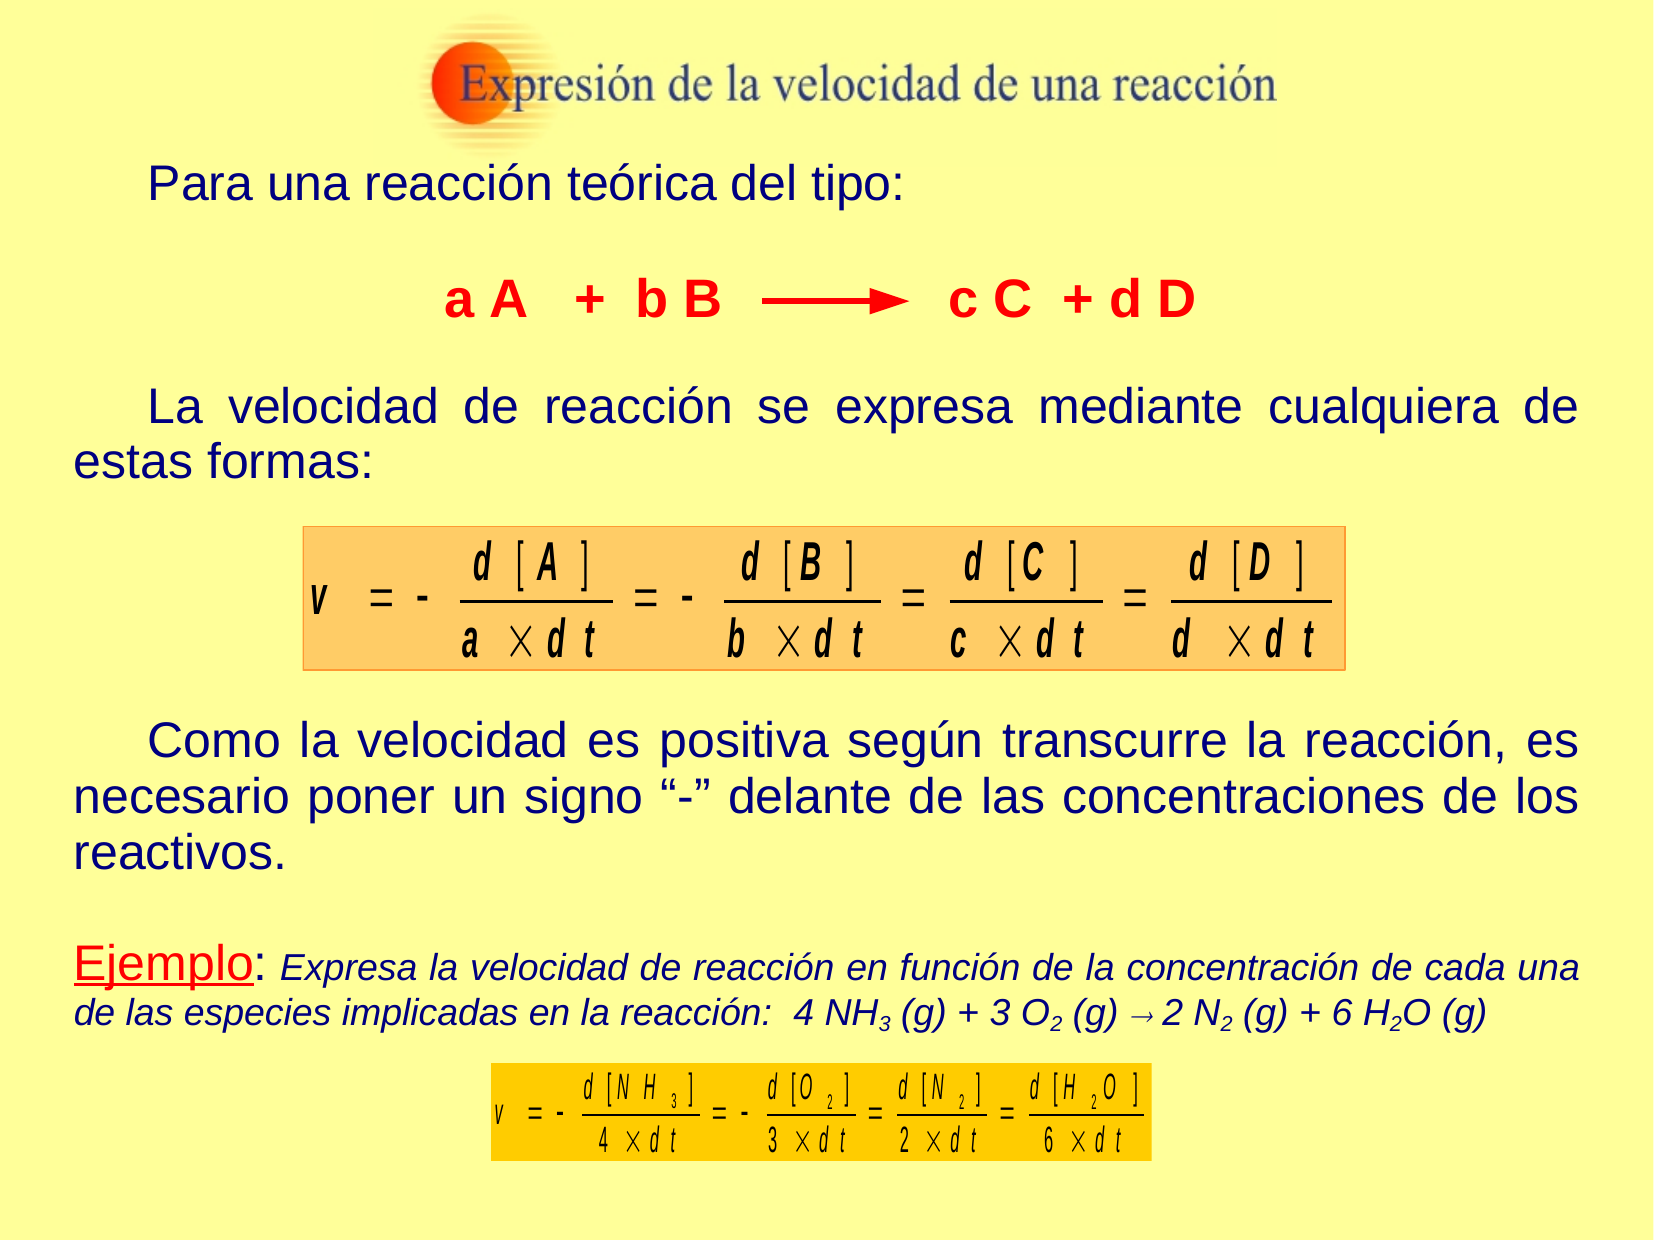

Para una reacción teórica del tipo:
	La velocidad de reacción se expresa mediante cualquiera de estas formas:
	Como la velocidad es positiva según transcurre la reacción, es necesario poner un signo “-” delante de las concentraciones de los reactivos.
Ejemplo: Expresa la velocidad de reacción en función de la concentración de cada una de las especies implicadas en la reacción: 4 NH3 (g) + 3 O2 (g)  2 N2 (g) + 6 H2O (g)
a A + b B c C + d D